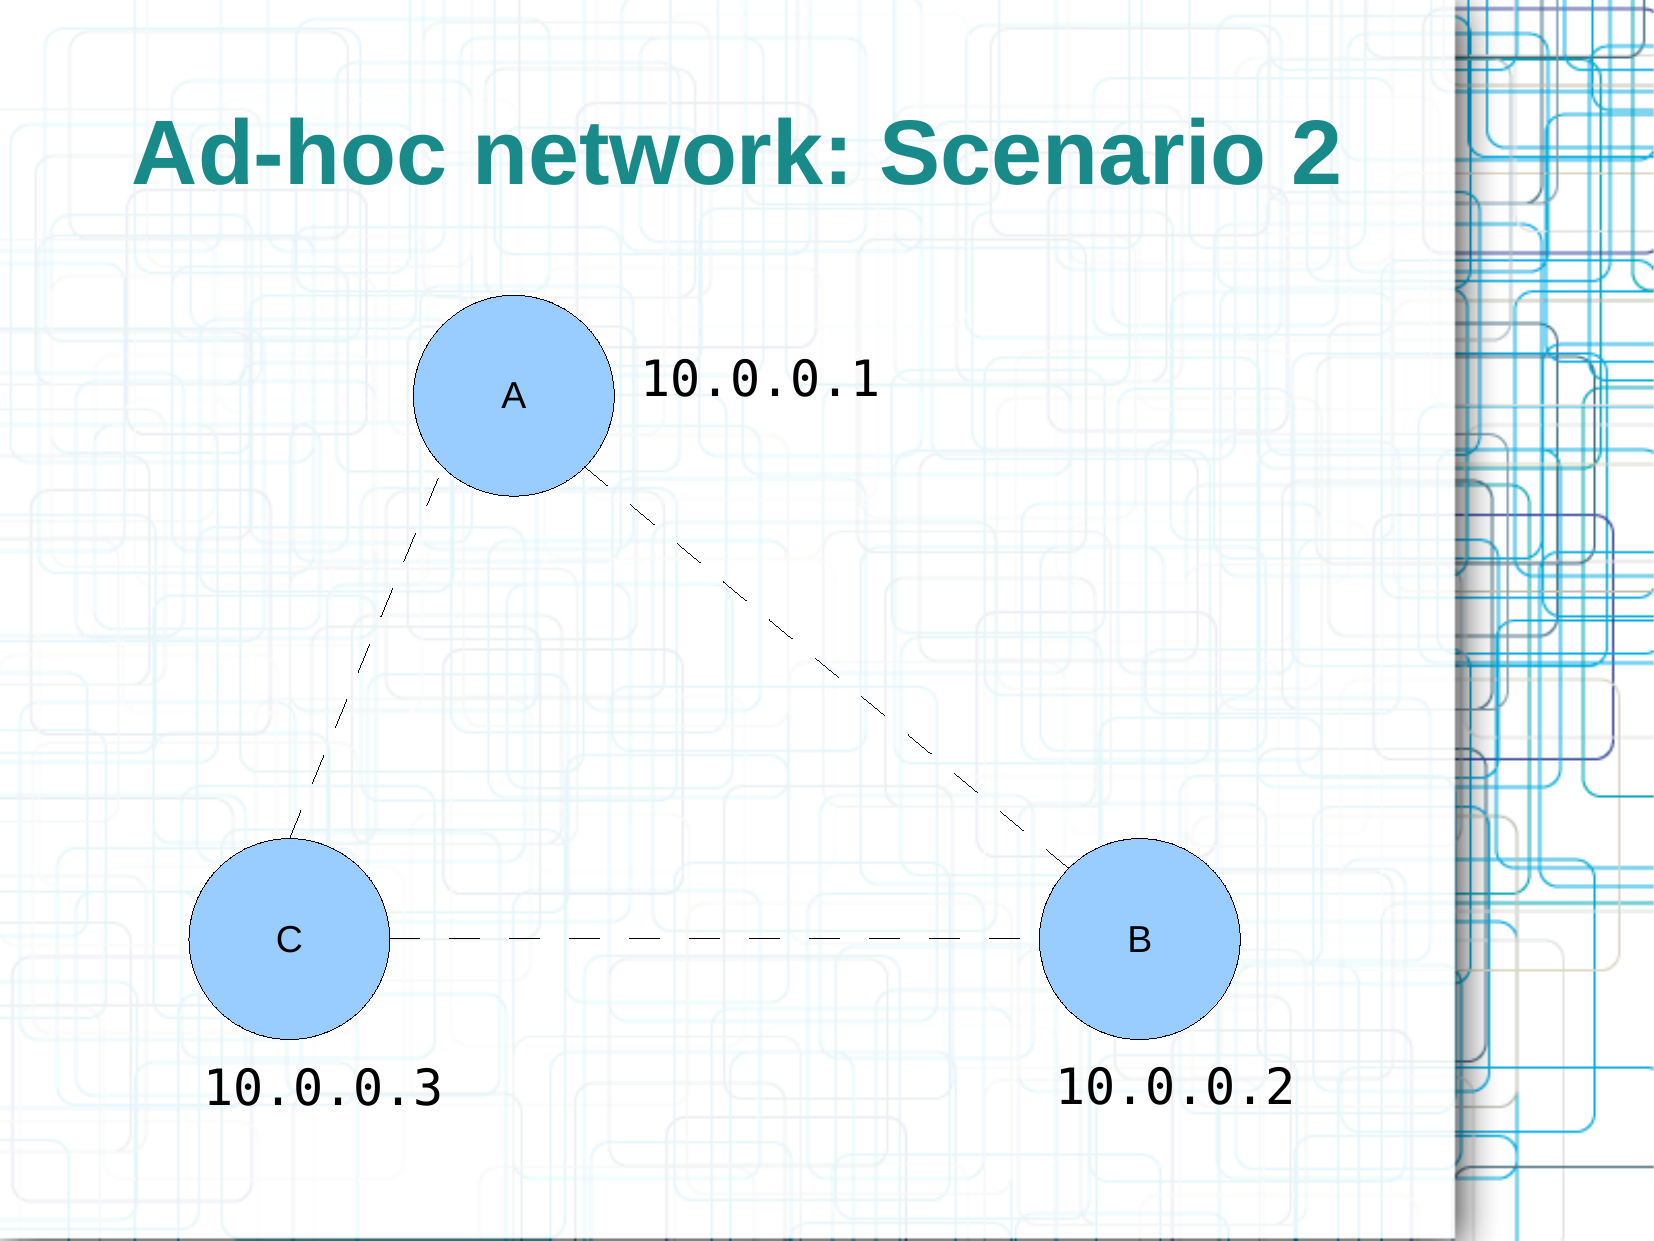

# Ad-hoc network: Scenario 2
A
10.0.0.1
C
B
10.0.0.2
10.0.0.3